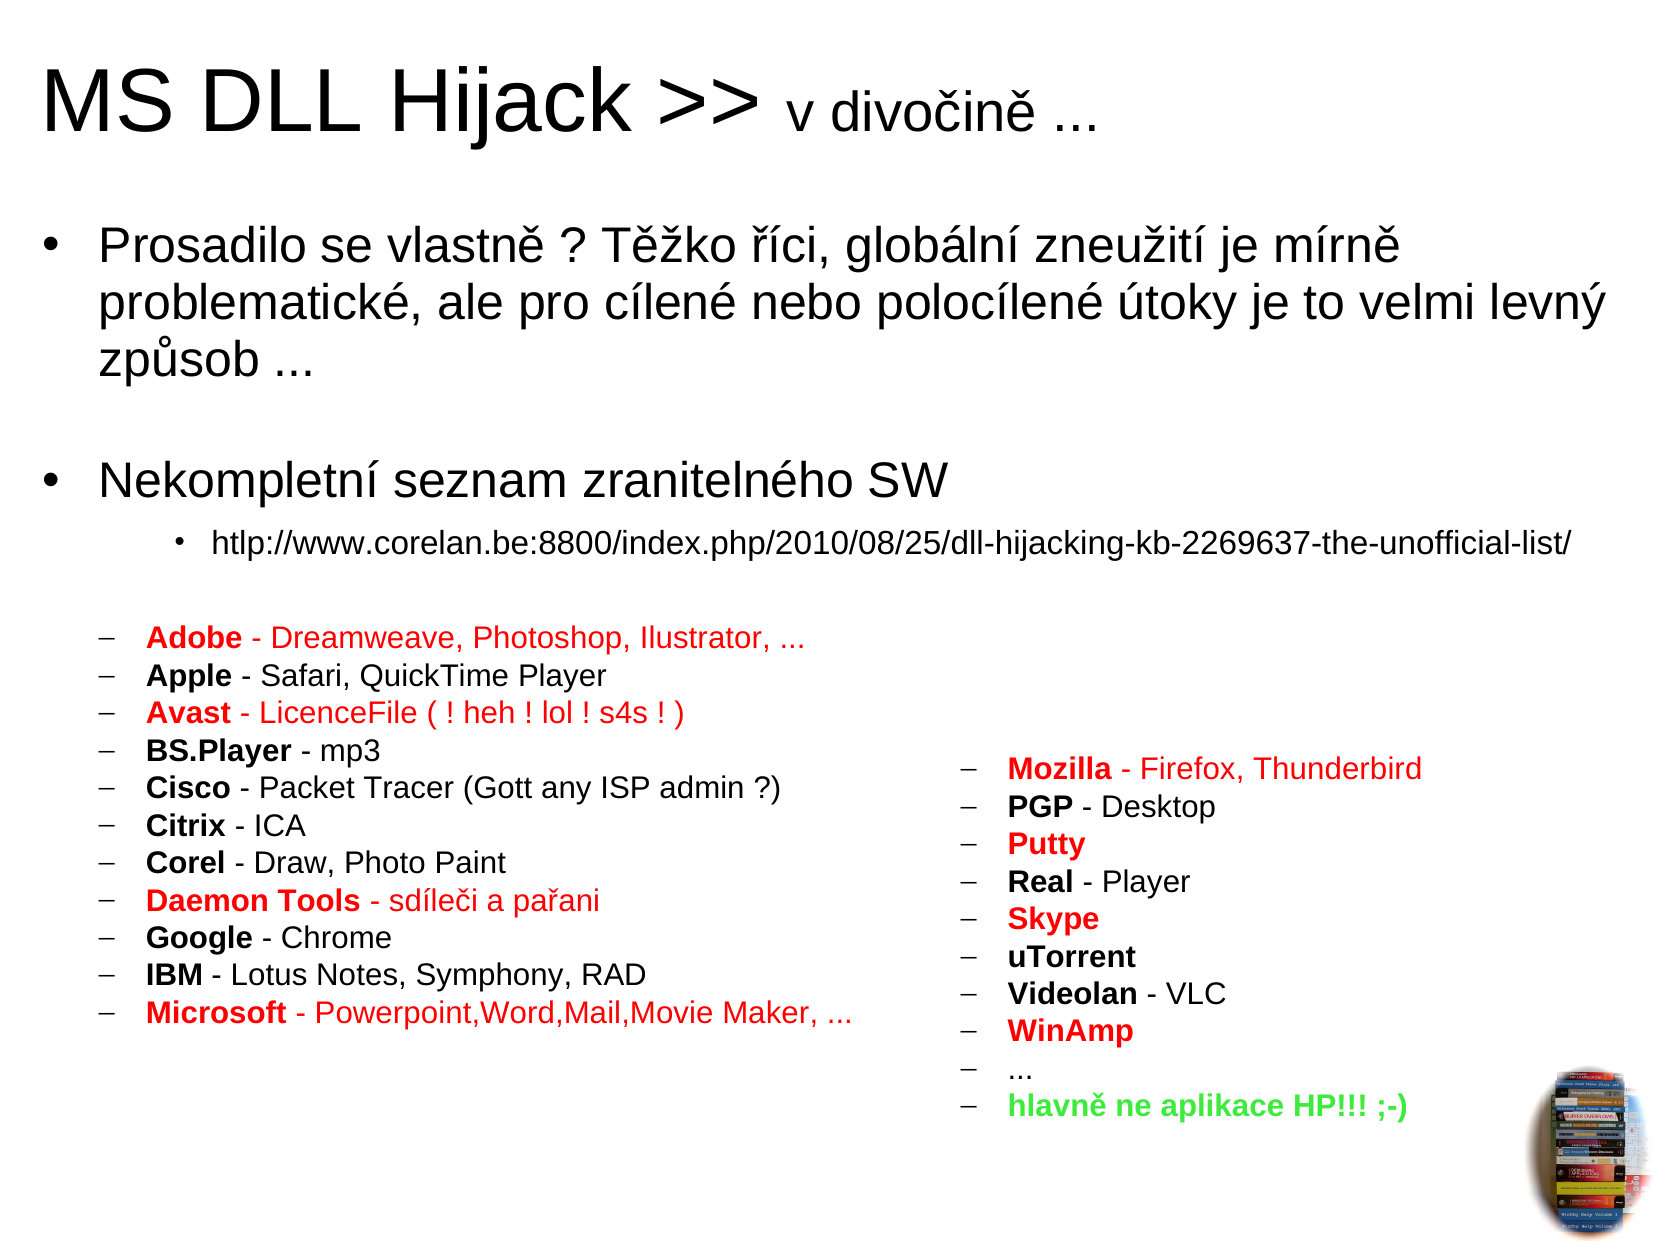

# MS DLL Hijack >> v divočině ...
Prosadilo se vlastně ? Těžko říci, globální zneužití je mírně problematické, ale pro cílené nebo polocílené útoky je to velmi levný způsob ...
Nekompletní seznam zranitelného SW
htlp://www.corelan.be:8800/index.php/2010/08/25/dll-hijacking-kb-2269637-the-unofficial-list/
Adobe - Dreamweave, Photoshop, Ilustrator, ...
Apple - Safari, QuickTime Player
Avast - LicenceFile ( ! heh ! lol ! s4s ! )
BS.Player - mp3
Cisco - Packet Tracer (Gott any ISP admin ?)
Citrix - ICA
Corel - Draw, Photo Paint
Daemon Tools - sdíleči a pařani
Google - Chrome
IBM - Lotus Notes, Symphony, RAD
Microsoft - Powerpoint,Word,Mail,Movie Maker, ...
Mozilla - Firefox, Thunderbird
PGP - Desktop
Putty
Real - Player
Skype
uTorrent
Videolan - VLC
WinAmp
...
hlavně ne aplikace HP!!! ;-)